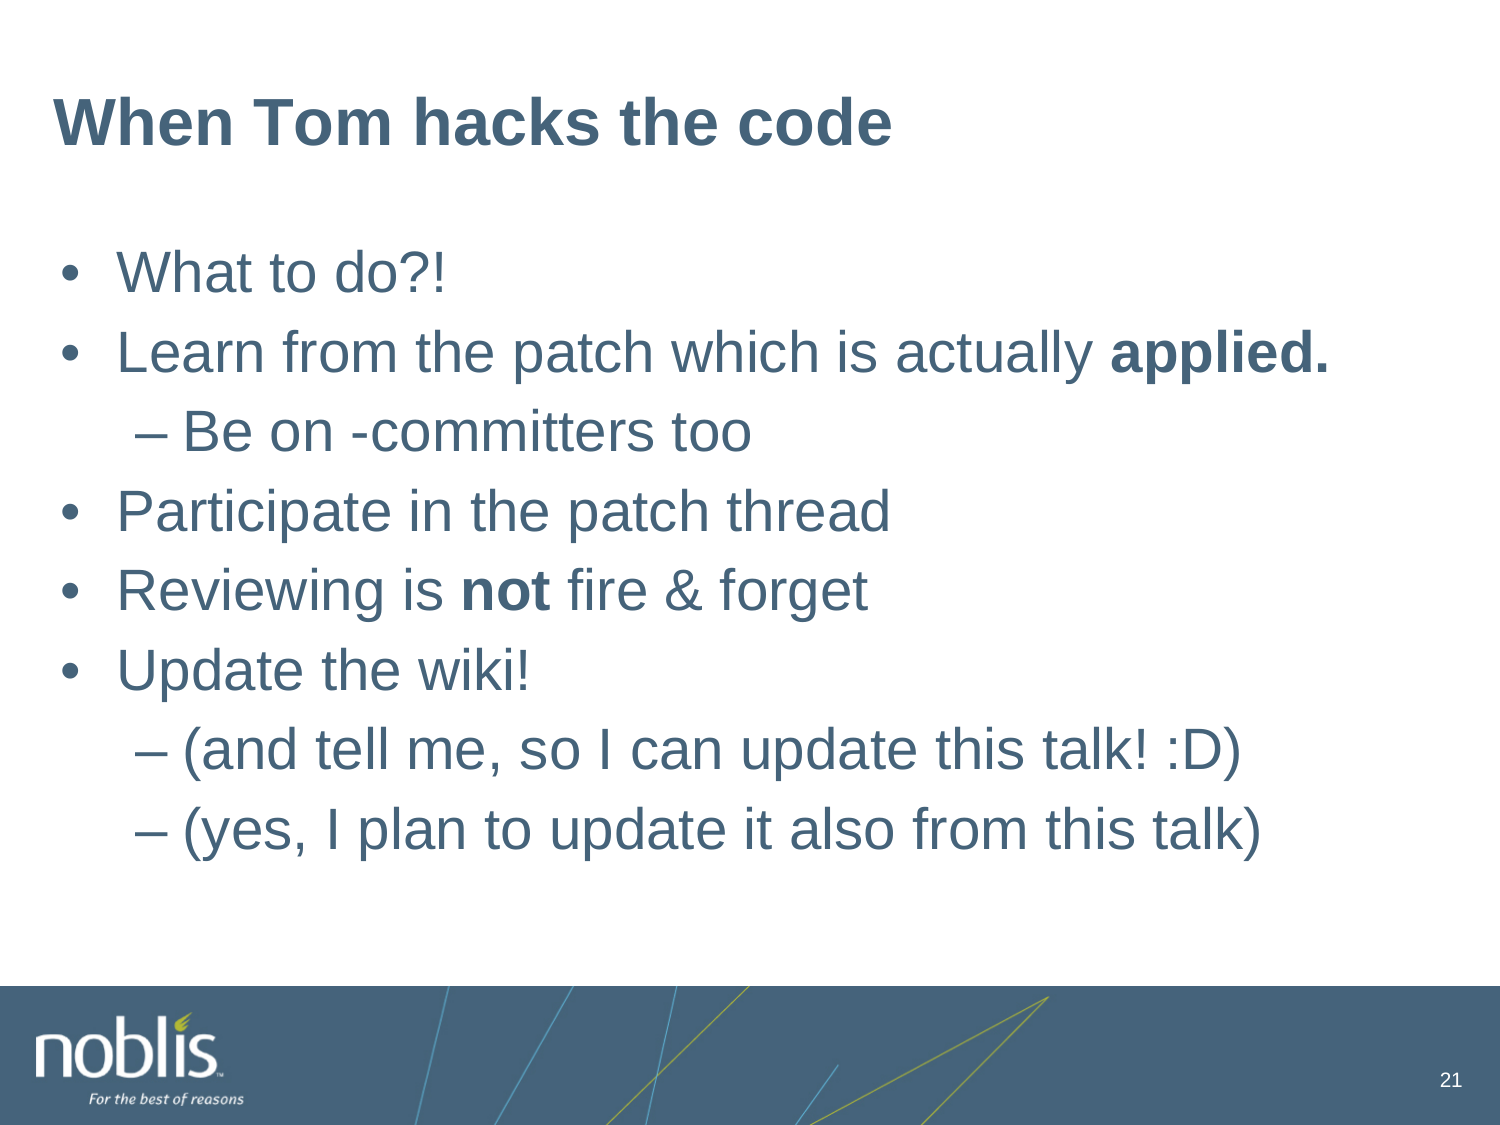

# When Tom hacks the code
What to do?!
Learn from the patch which is actually applied.
Be on -committers too
Participate in the patch thread
Reviewing is not fire & forget
Update the wiki!
(and tell me, so I can update this talk! :D)
(yes, I plan to update it also from this talk)